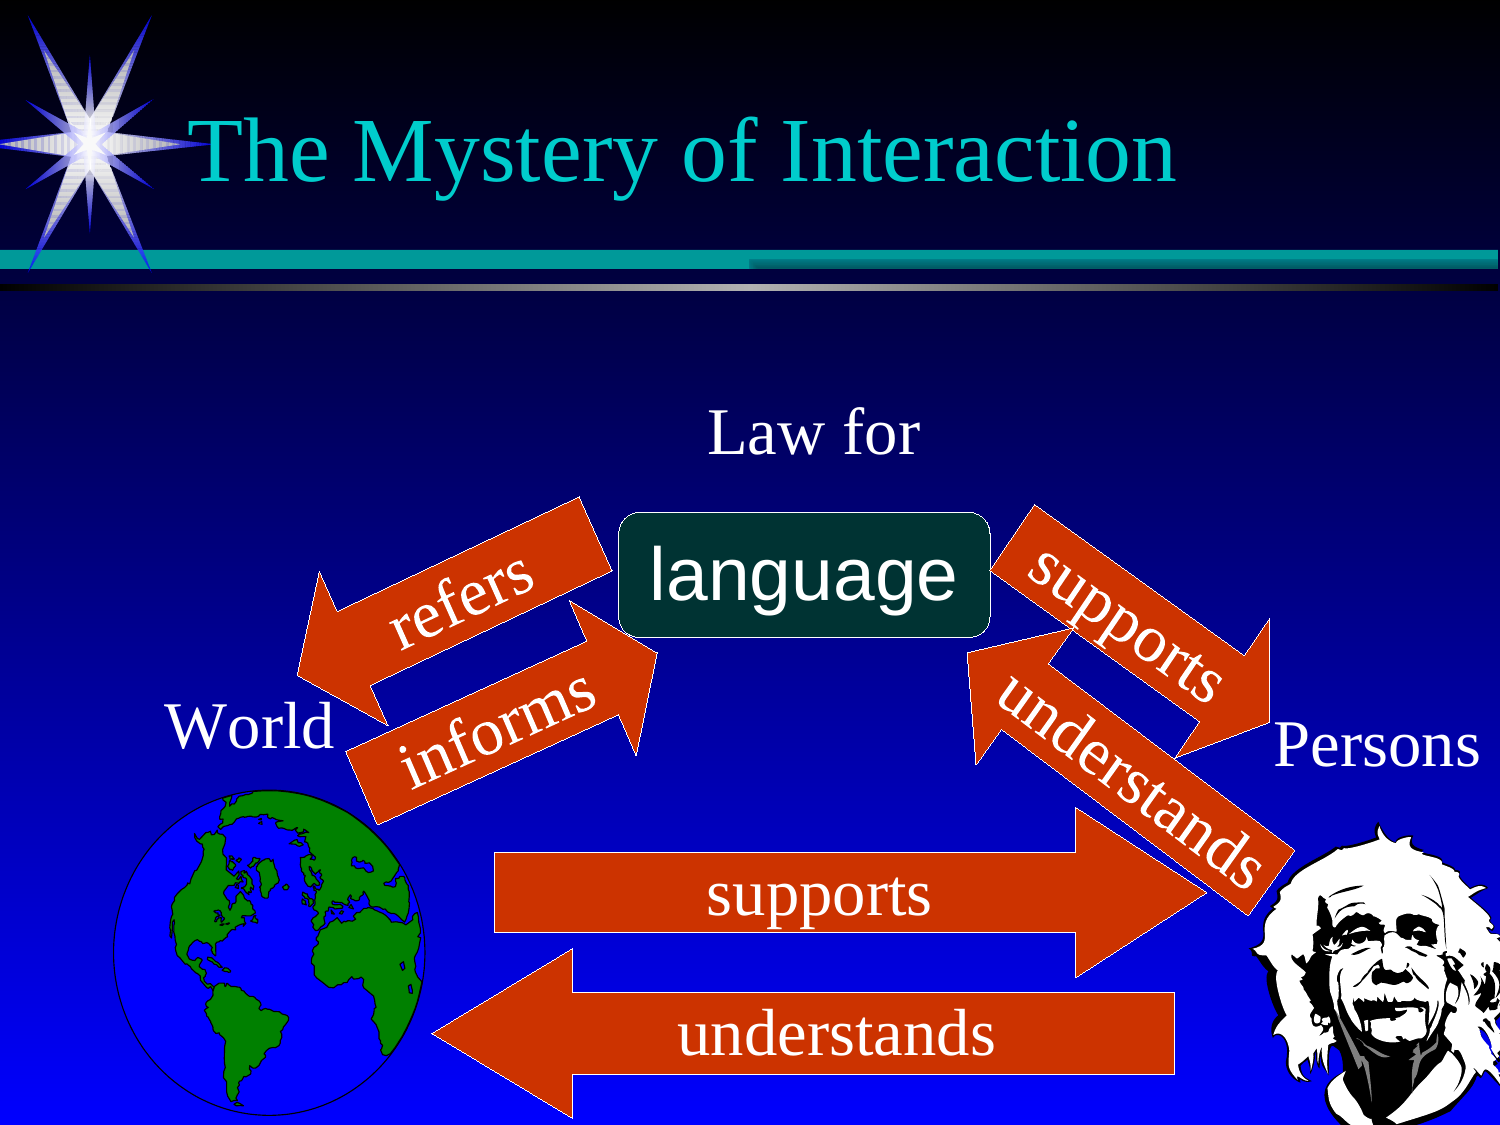

# The Mystery of Interaction
Law for
language
refers
supports
informs
World
understands
Persons
supports
understands